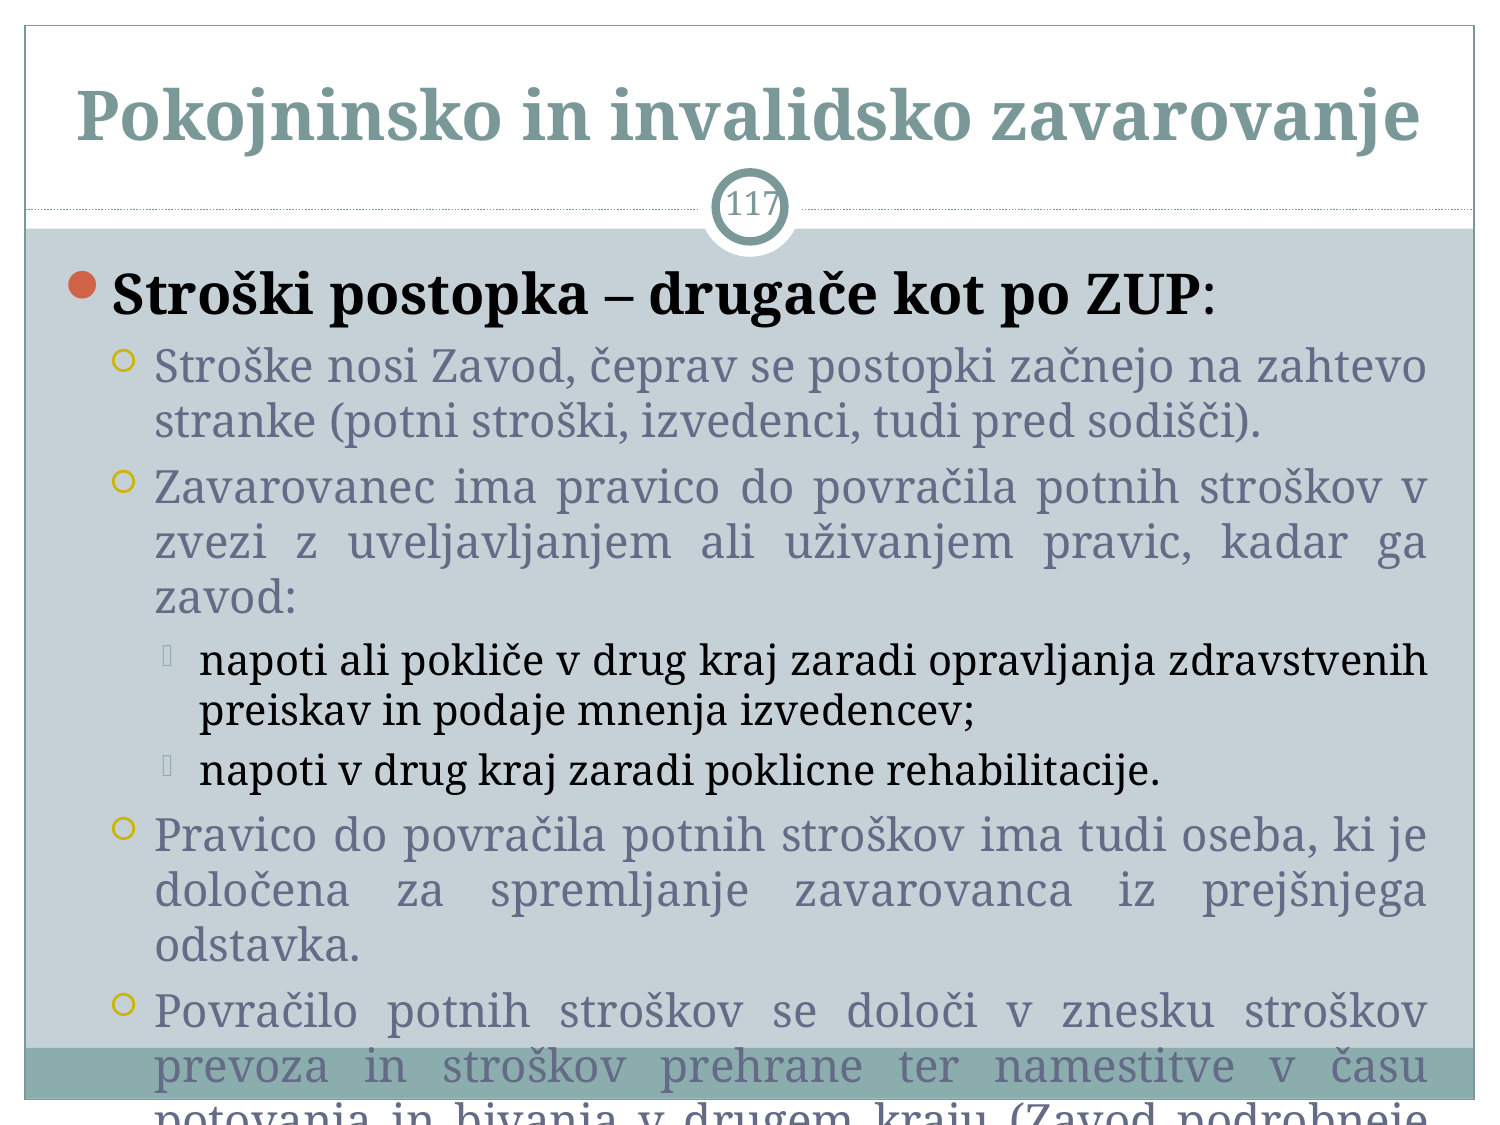

# Pokojninsko in invalidsko zavarovanje
Stroški postopka – drugače kot po ZUP:
Stroške nosi Zavod, čeprav se postopki začnejo na zahtevo stranke (potni stroški, izvedenci, tudi pred sodišči).
Zavarovanec ima pravico do povračila potnih stroškov v zvezi z uveljavljanjem ali uživanjem pravic, kadar ga zavod:
napoti ali pokliče v drug kraj zaradi opravljanja zdravstvenih preiskav in podaje mnenja izvedencev;
napoti v drug kraj zaradi poklicne rehabilitacije.
Pravico do povračila potnih stroškov ima tudi oseba, ki je določena za spremljanje zavarovanca iz prejšnjega odstavka.
Povračilo potnih stroškov se določi v znesku stroškov prevoza in stroškov prehrane ter namestitve v času potovanja in bivanja v drugem kraju (Zavod podrobneje opredeli v splošnem aktu).